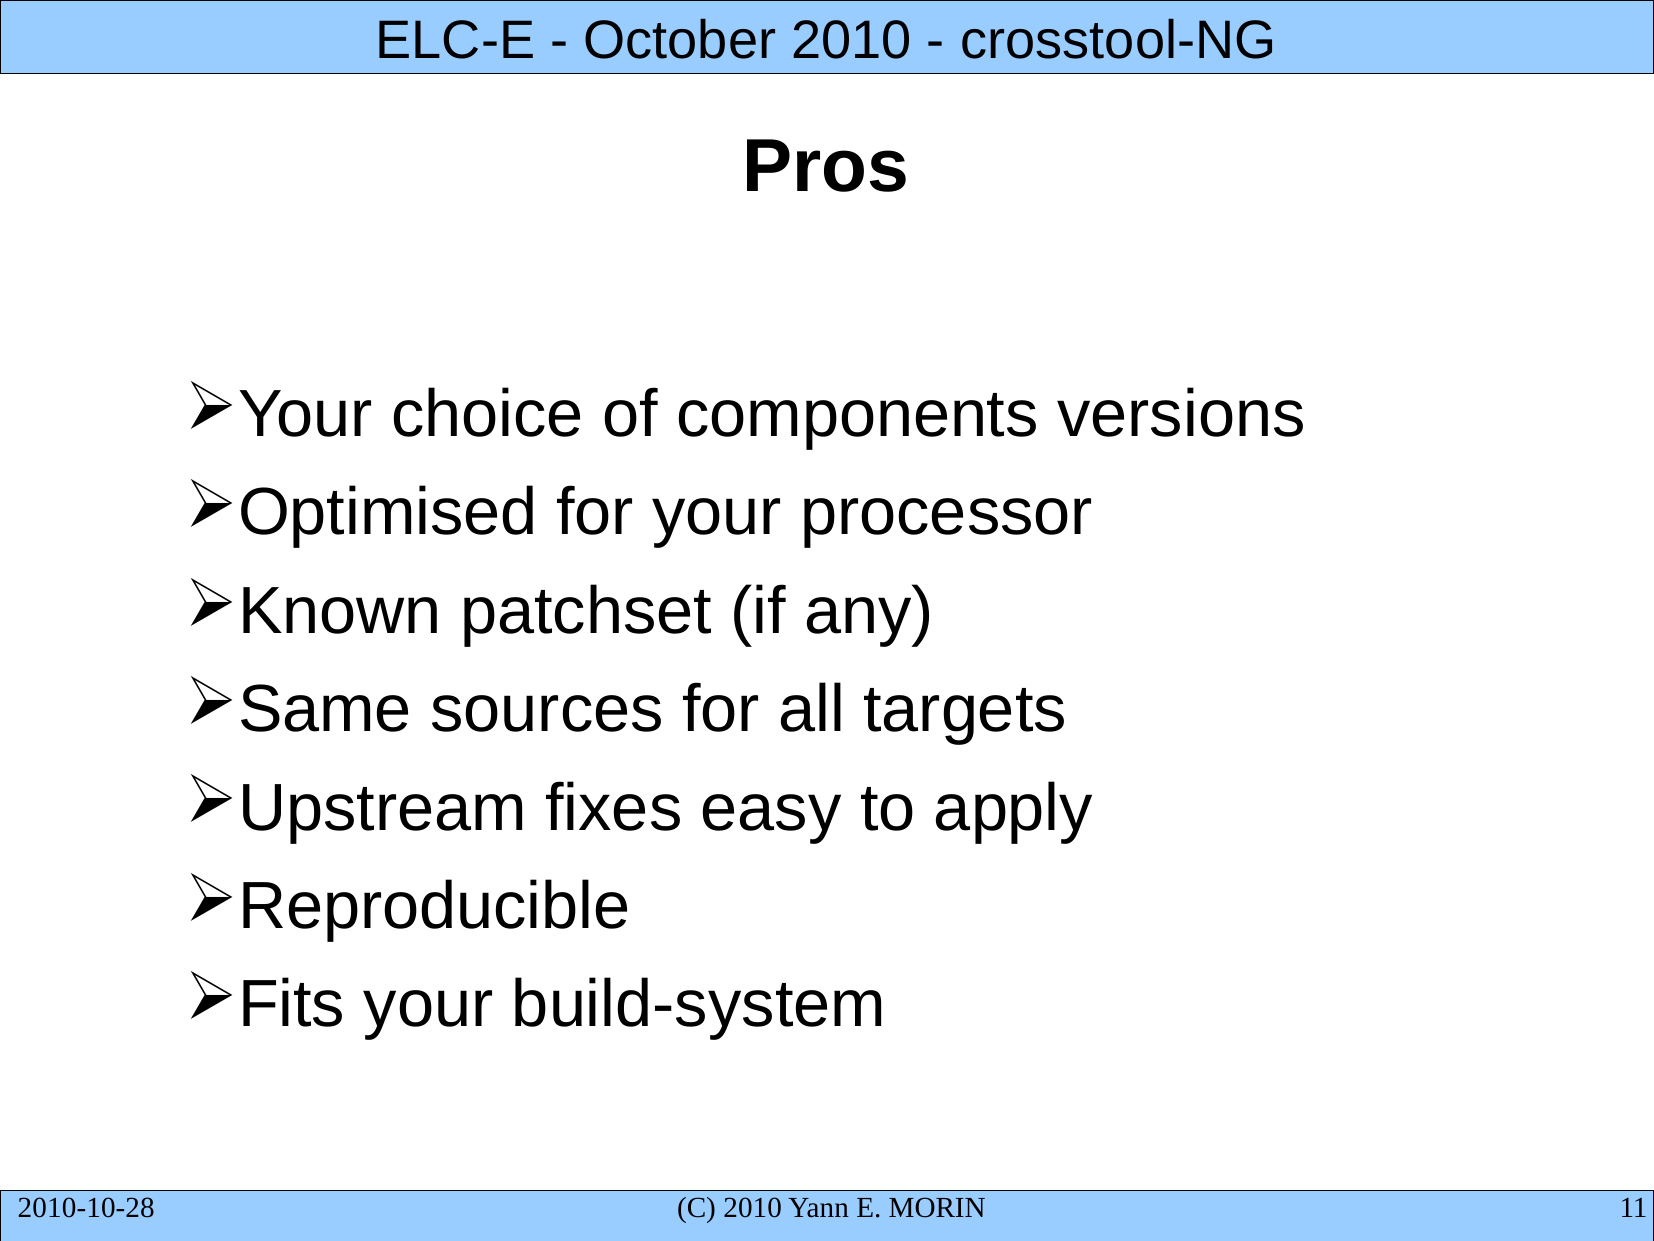

ELC-E - October 2010 - crosstool-NG
Pros
# Your choice of components versions
Optimised for your processor
Known patchset (if any)
Same sources for all targets
Upstream fixes easy to apply
Reproducible
Fits your build-system
2010-10-28
(C) 2010 Yann E. MORIN
11